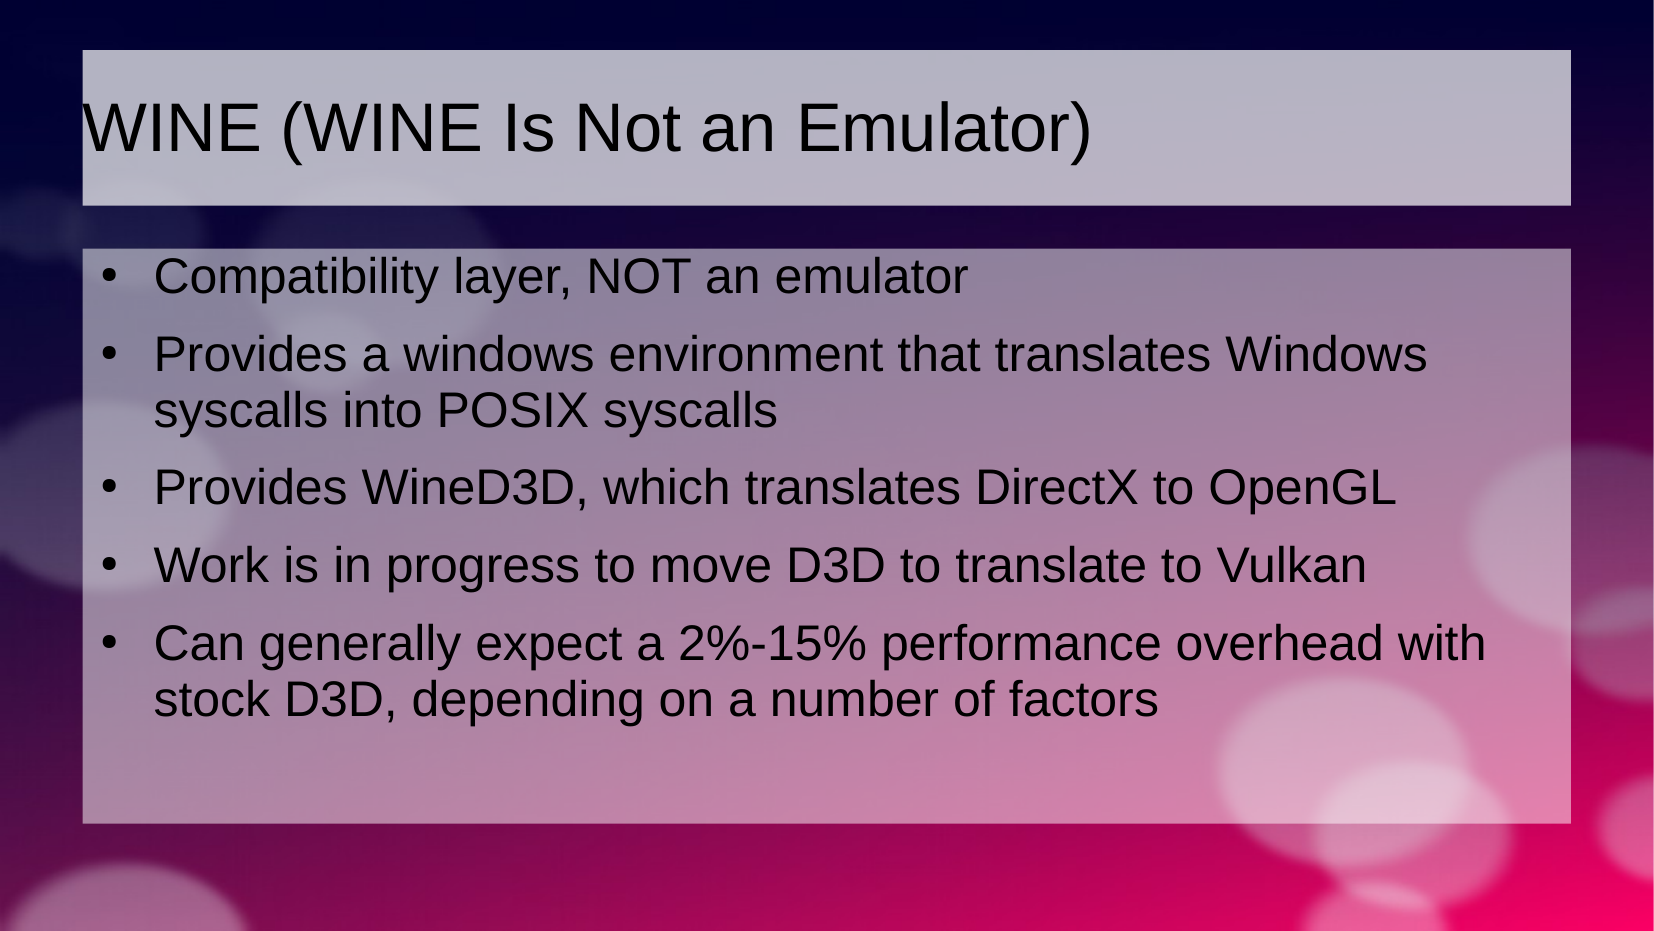

# WINE (WINE Is Not an Emulator)
Compatibility layer, NOT an emulator
Provides a windows environment that translates Windows syscalls into POSIX syscalls
Provides WineD3D, which translates DirectX to OpenGL
Work is in progress to move D3D to translate to Vulkan
Can generally expect a 2%-15% performance overhead with stock D3D, depending on a number of factors